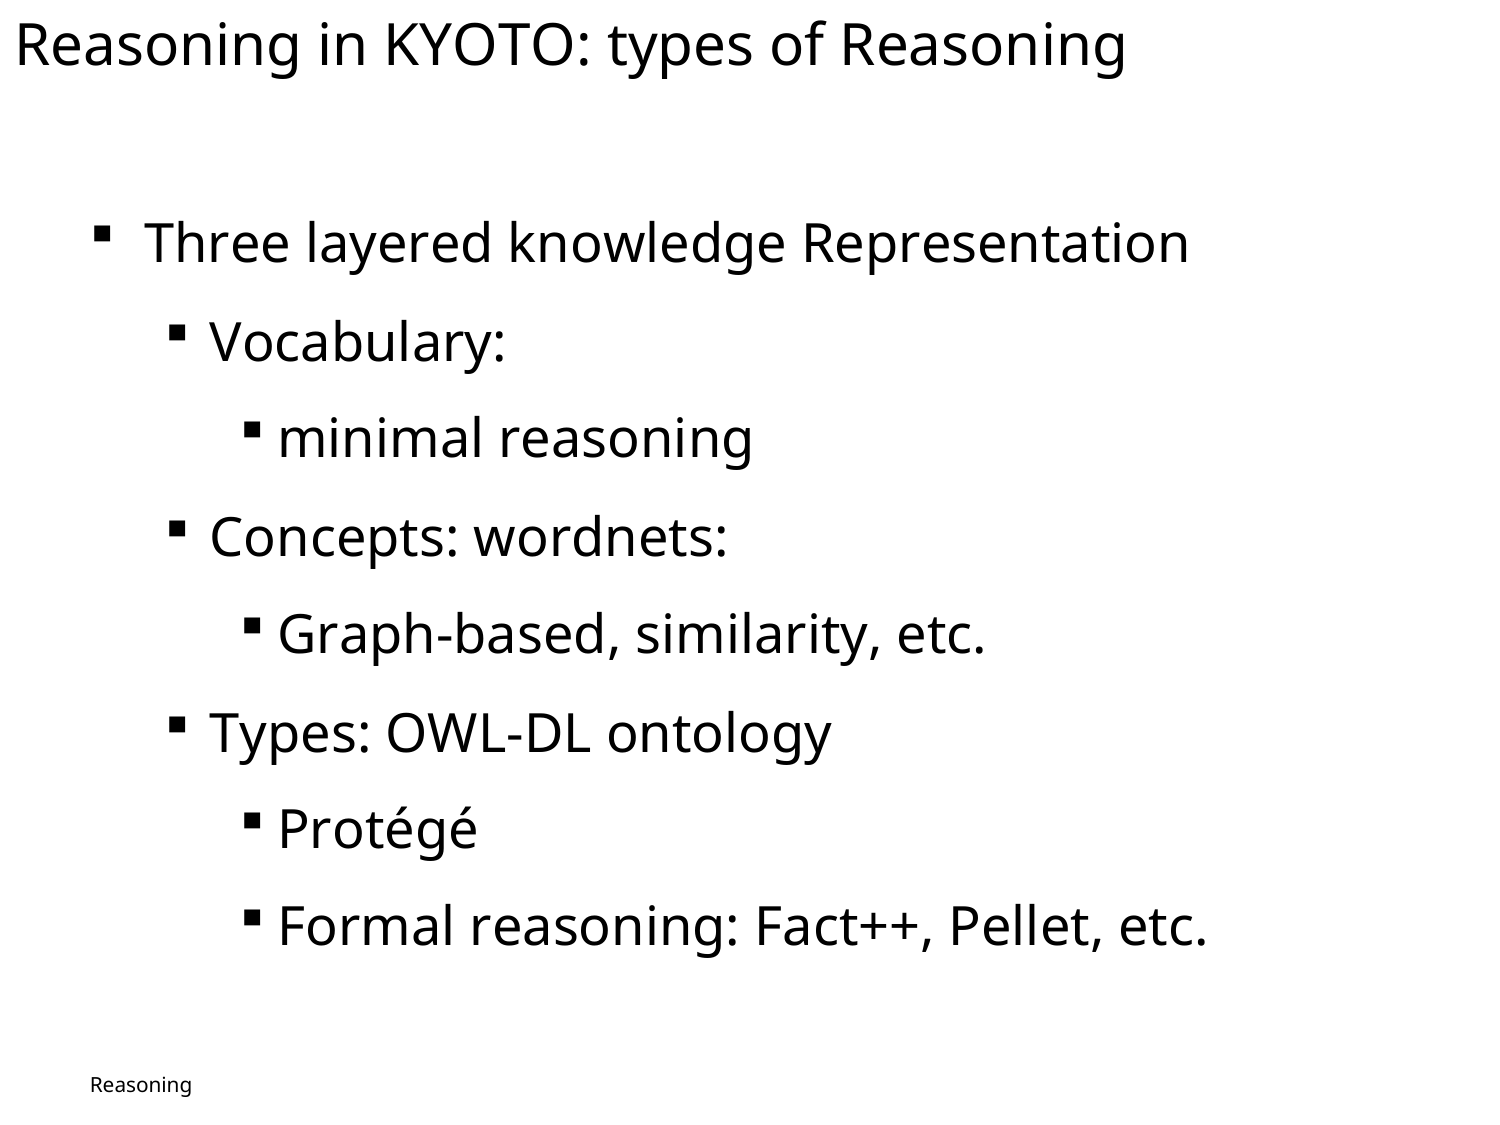

# Reasoning in KYOTO: types of Reasoning
Three layered knowledge Representation
Vocabulary:
minimal reasoning
Concepts: wordnets:
Graph-based, similarity, etc.
Types: OWL-DL ontology
Protégé
Formal reasoning: Fact++, Pellet, etc.